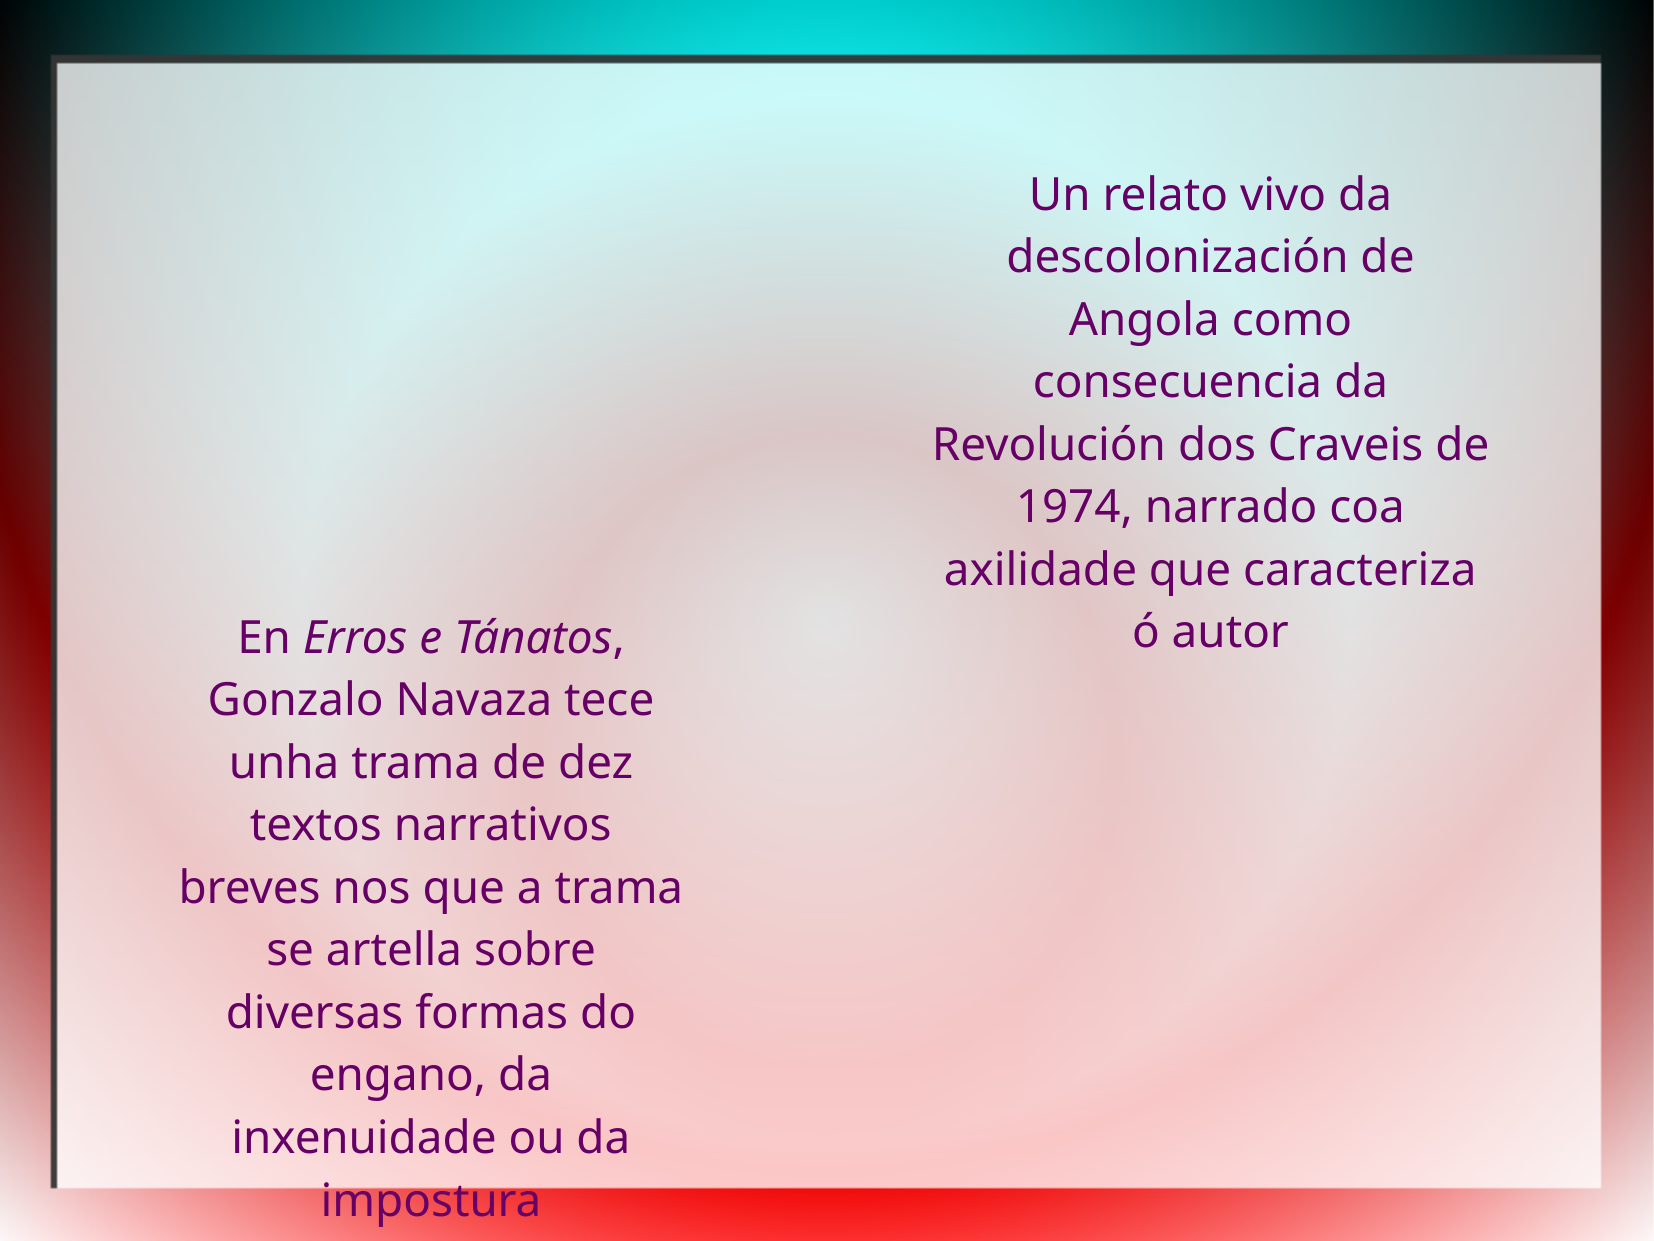

Un relato vivo da descolonización de Angola como consecuencia da Revolución dos Craveis de 1974, narrado coa axilidade que caracteriza ó autor
En Erros e Tánatos, Gonzalo Navaza tece unha trama de dez textos narrativos breves nos que a trama se artella sobre diversas formas do engano, da inxenuidade ou da impostura